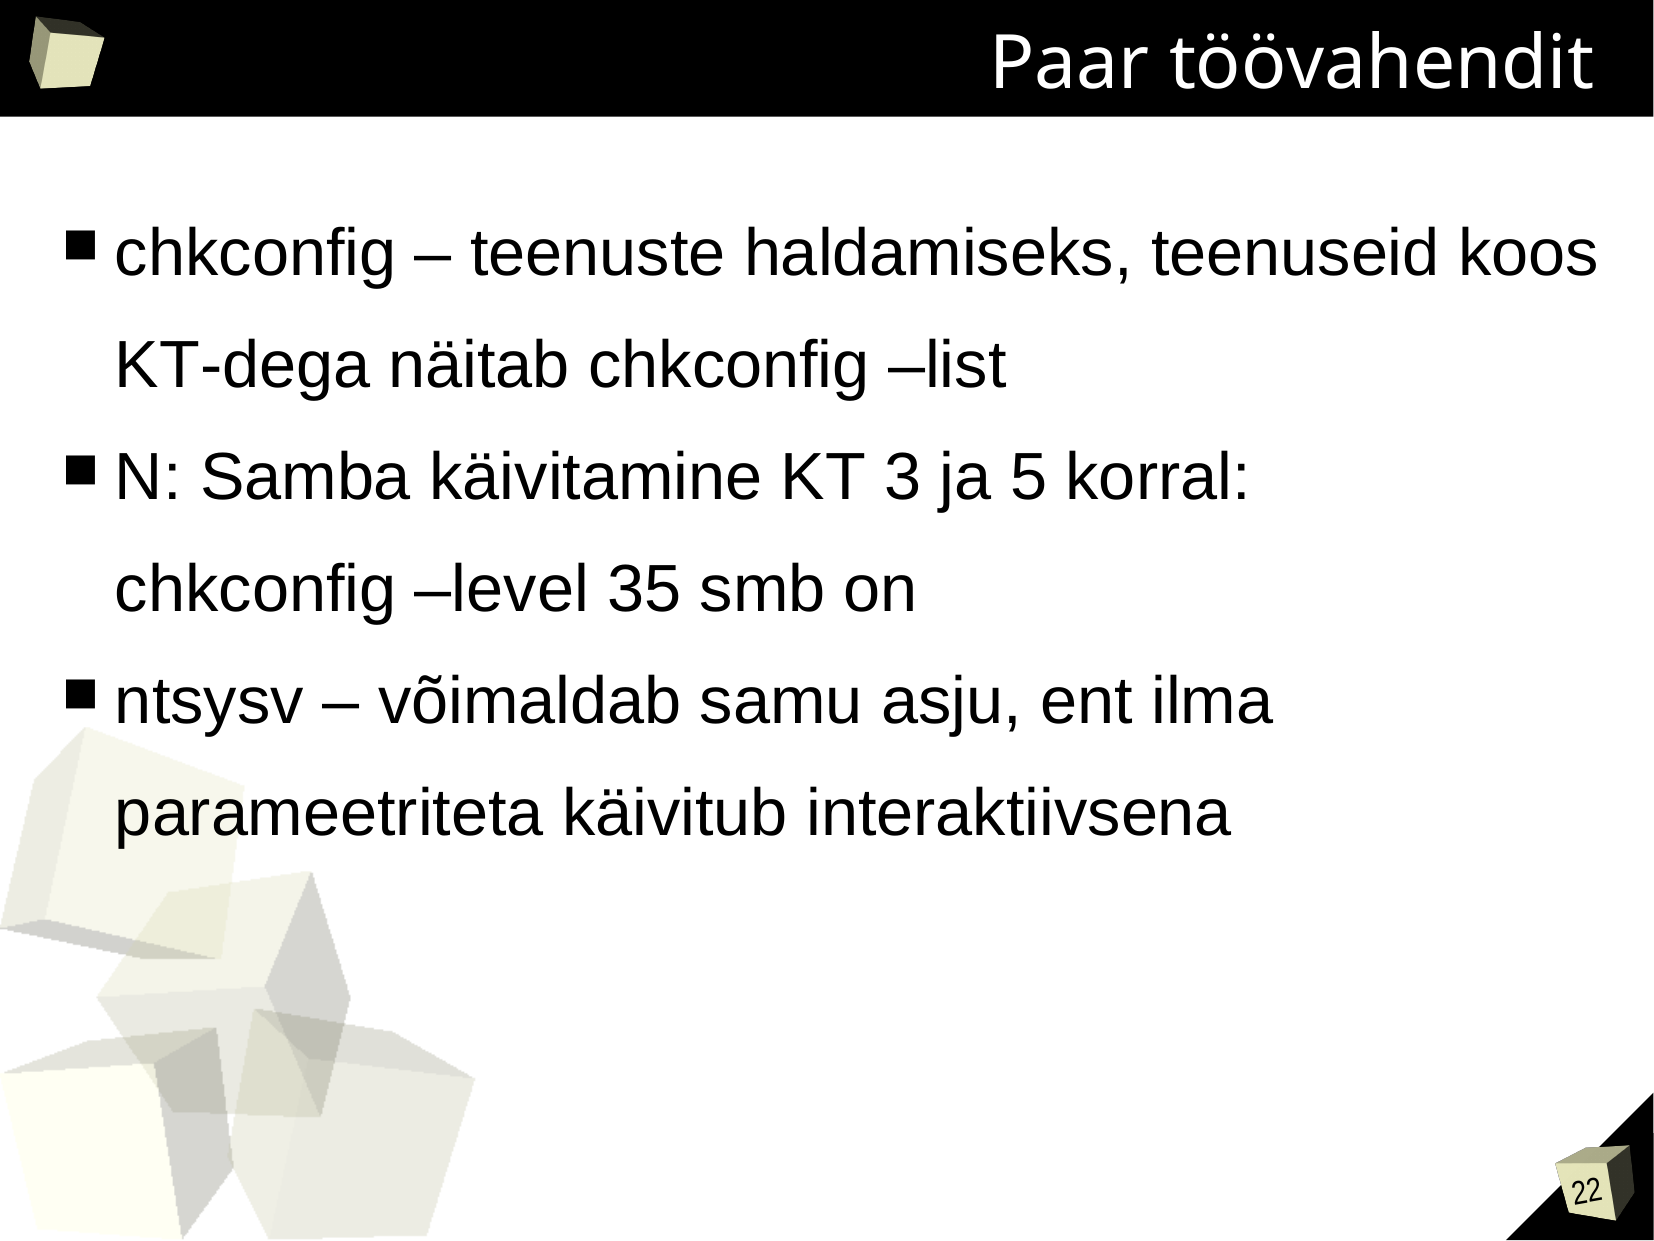

# Paar töövahendit
chkconfig – teenuste haldamiseks, teenuseid koos KT-dega näitab chkconfig –list
N: Samba käivitamine KT 3 ja 5 korral:
chkconfig –level 35 smb on
ntsysv – võimaldab samu asju, ent ilma parameetriteta käivitub interaktiivsena